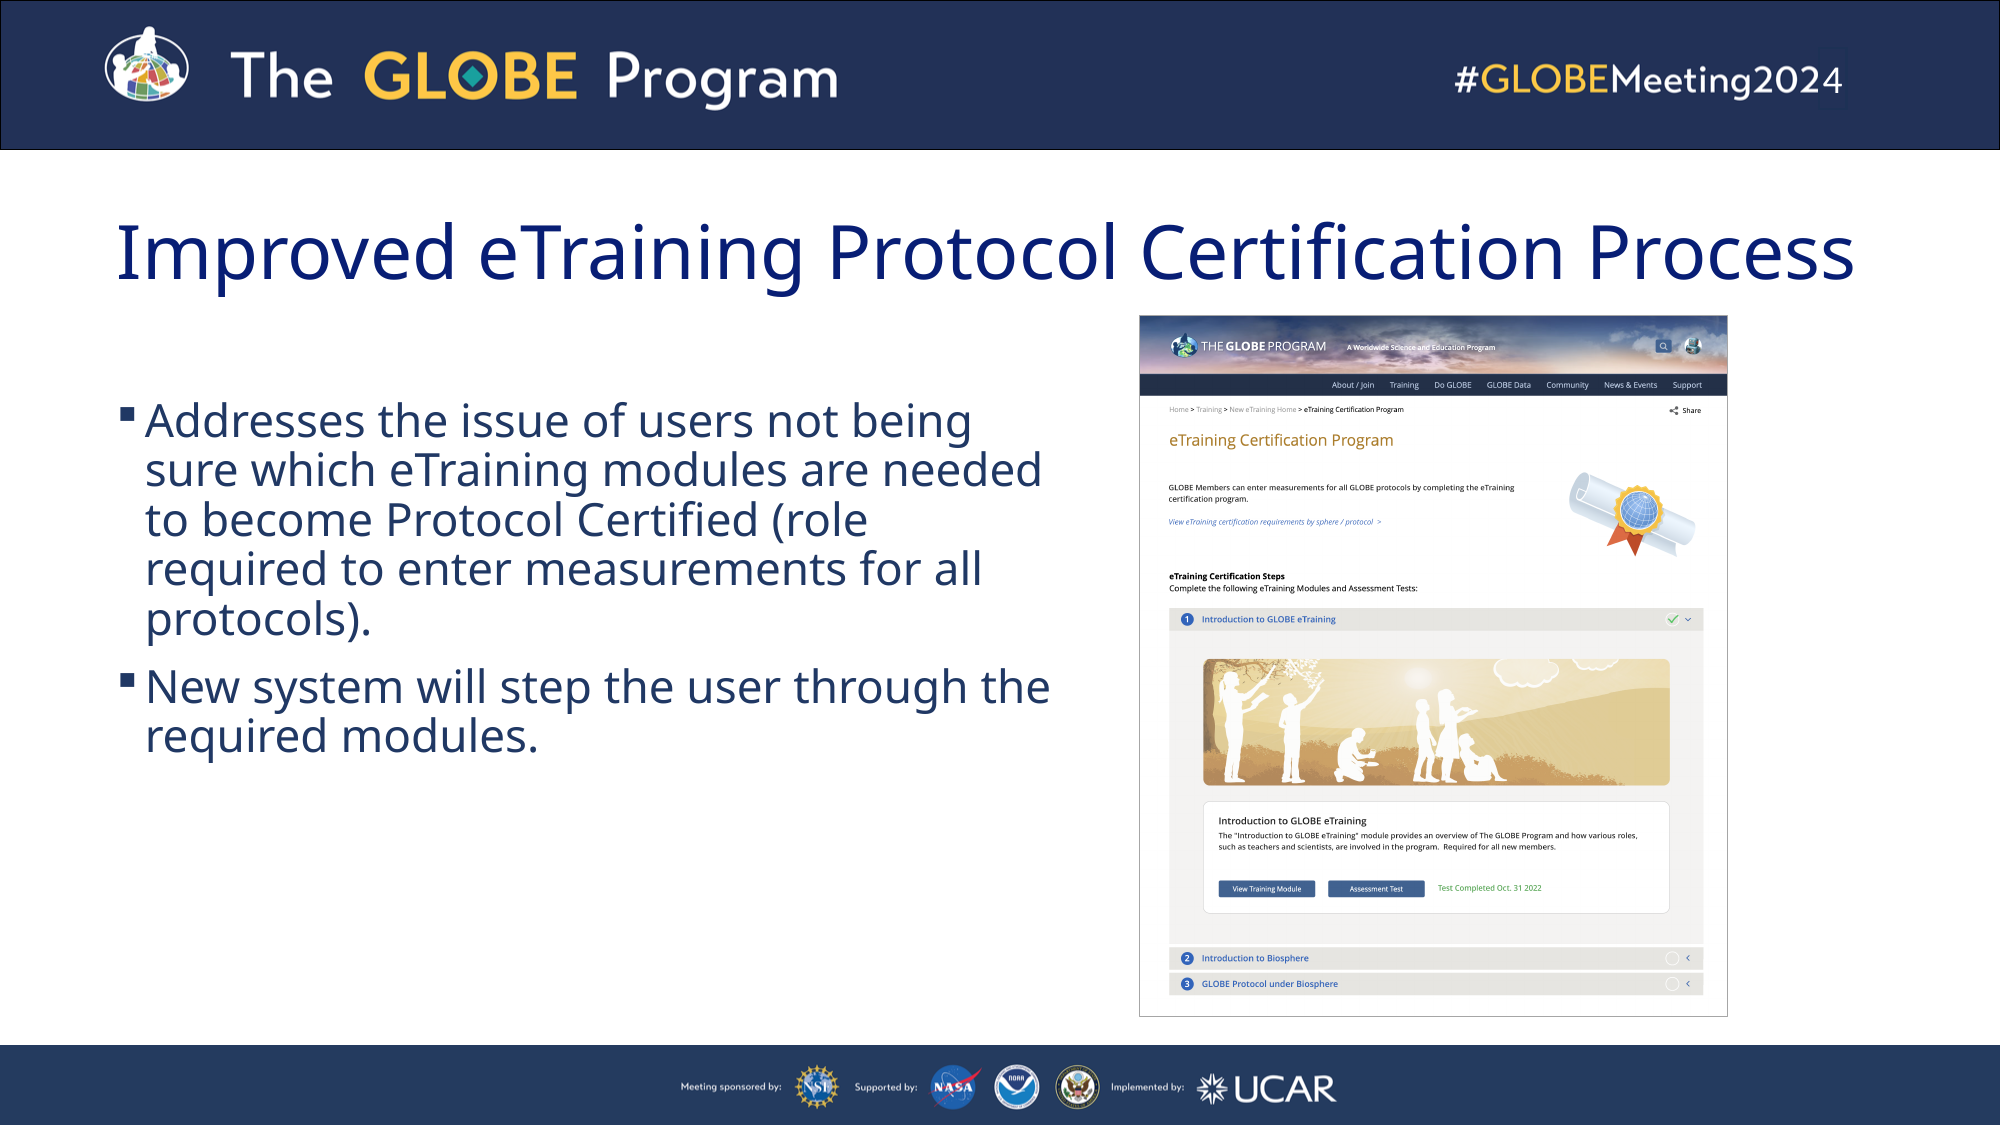

Improved eTraining Protocol Certification Process
# Addresses the issue of users not being sure which eTraining modules are needed to become Protocol Certified (role required to enter measurements for all protocols).
New system will step the user through the required modules.